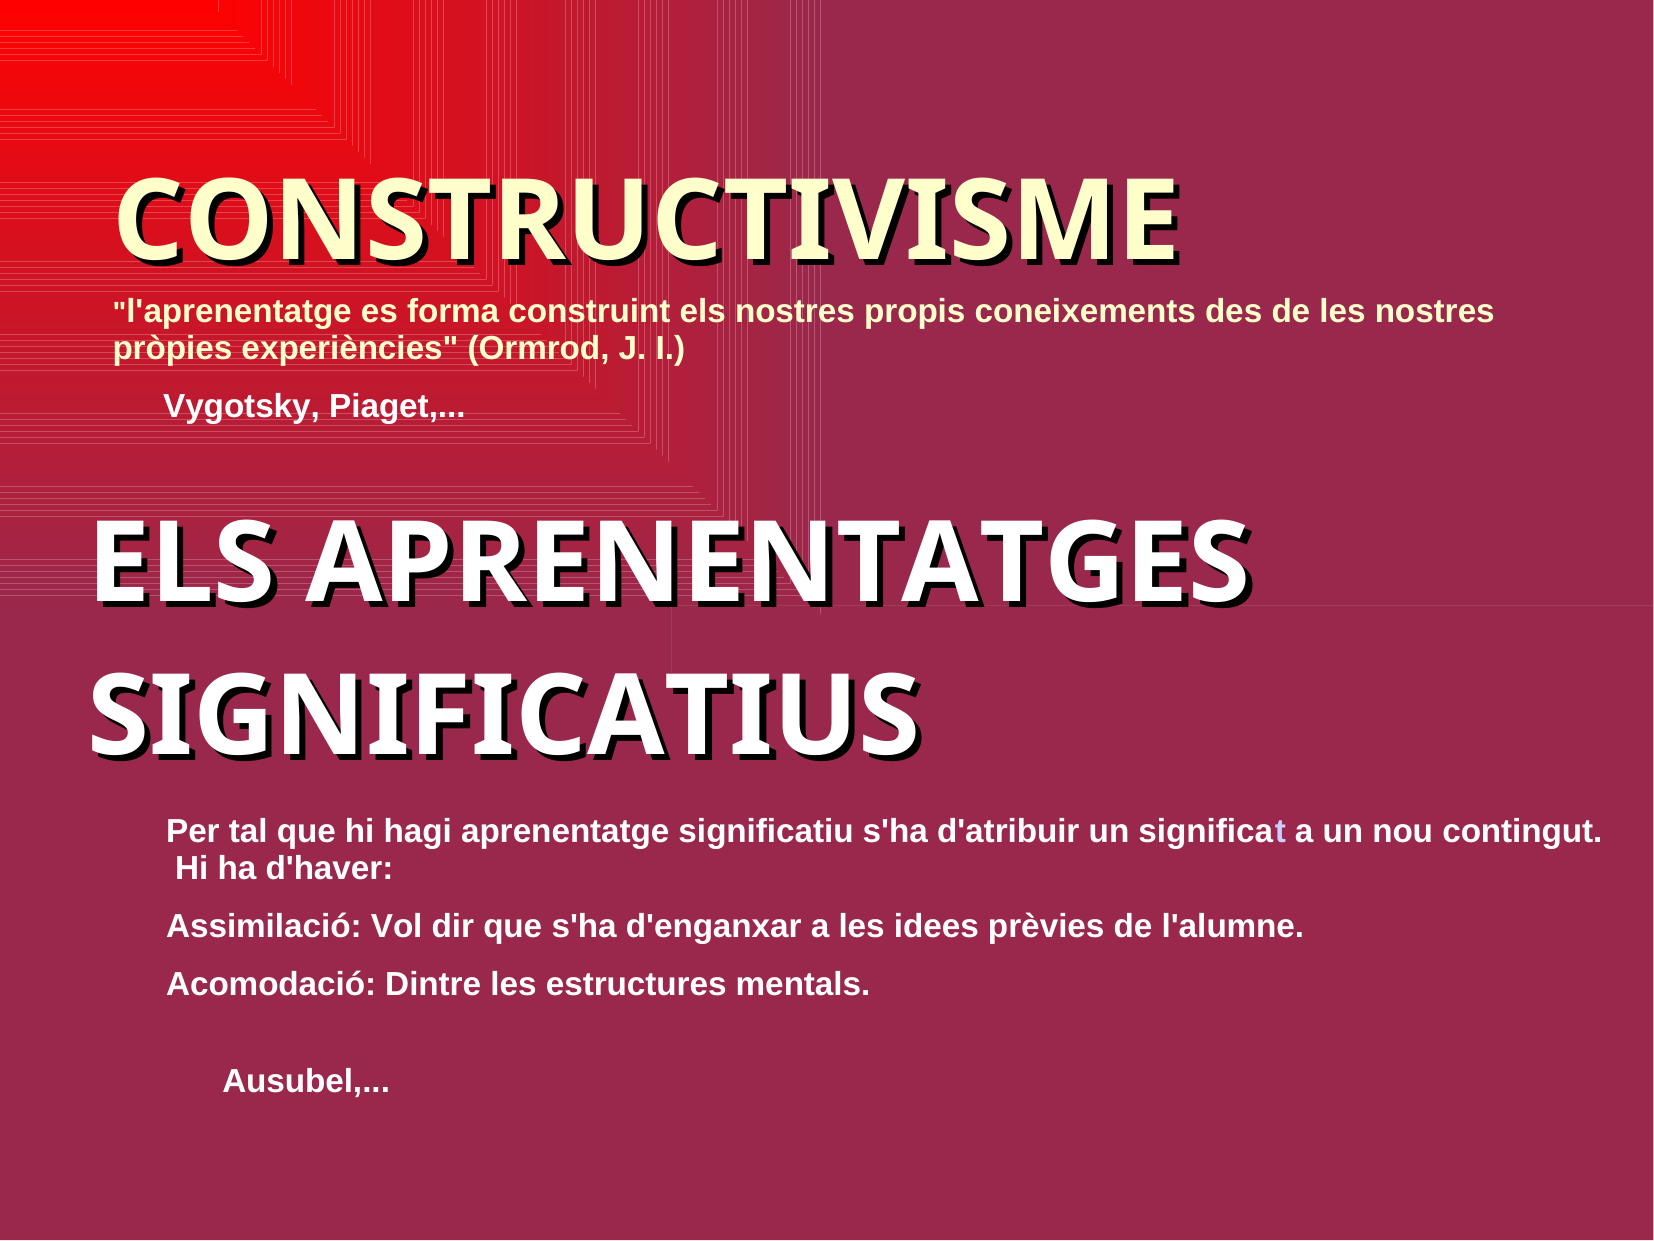

CONSTRUCTIVISME
"l'aprenentatge es forma construint els nostres propis coneixements des de les nostres pròpies experiències" (Ormrod, J. I.)
Vygotsky, Piaget,...
ELS APRENENTATGES SIGNIFICATIUS
Per tal que hi hagi aprenentatge significatiu s'ha d'atribuir un significat a un nou contingut.
 Hi ha d'haver:
Assimilació: Vol dir que s'ha d'enganxar a les idees prèvies de l'alumne.
Acomodació: Dintre les estructures mentals.
Ausubel,...